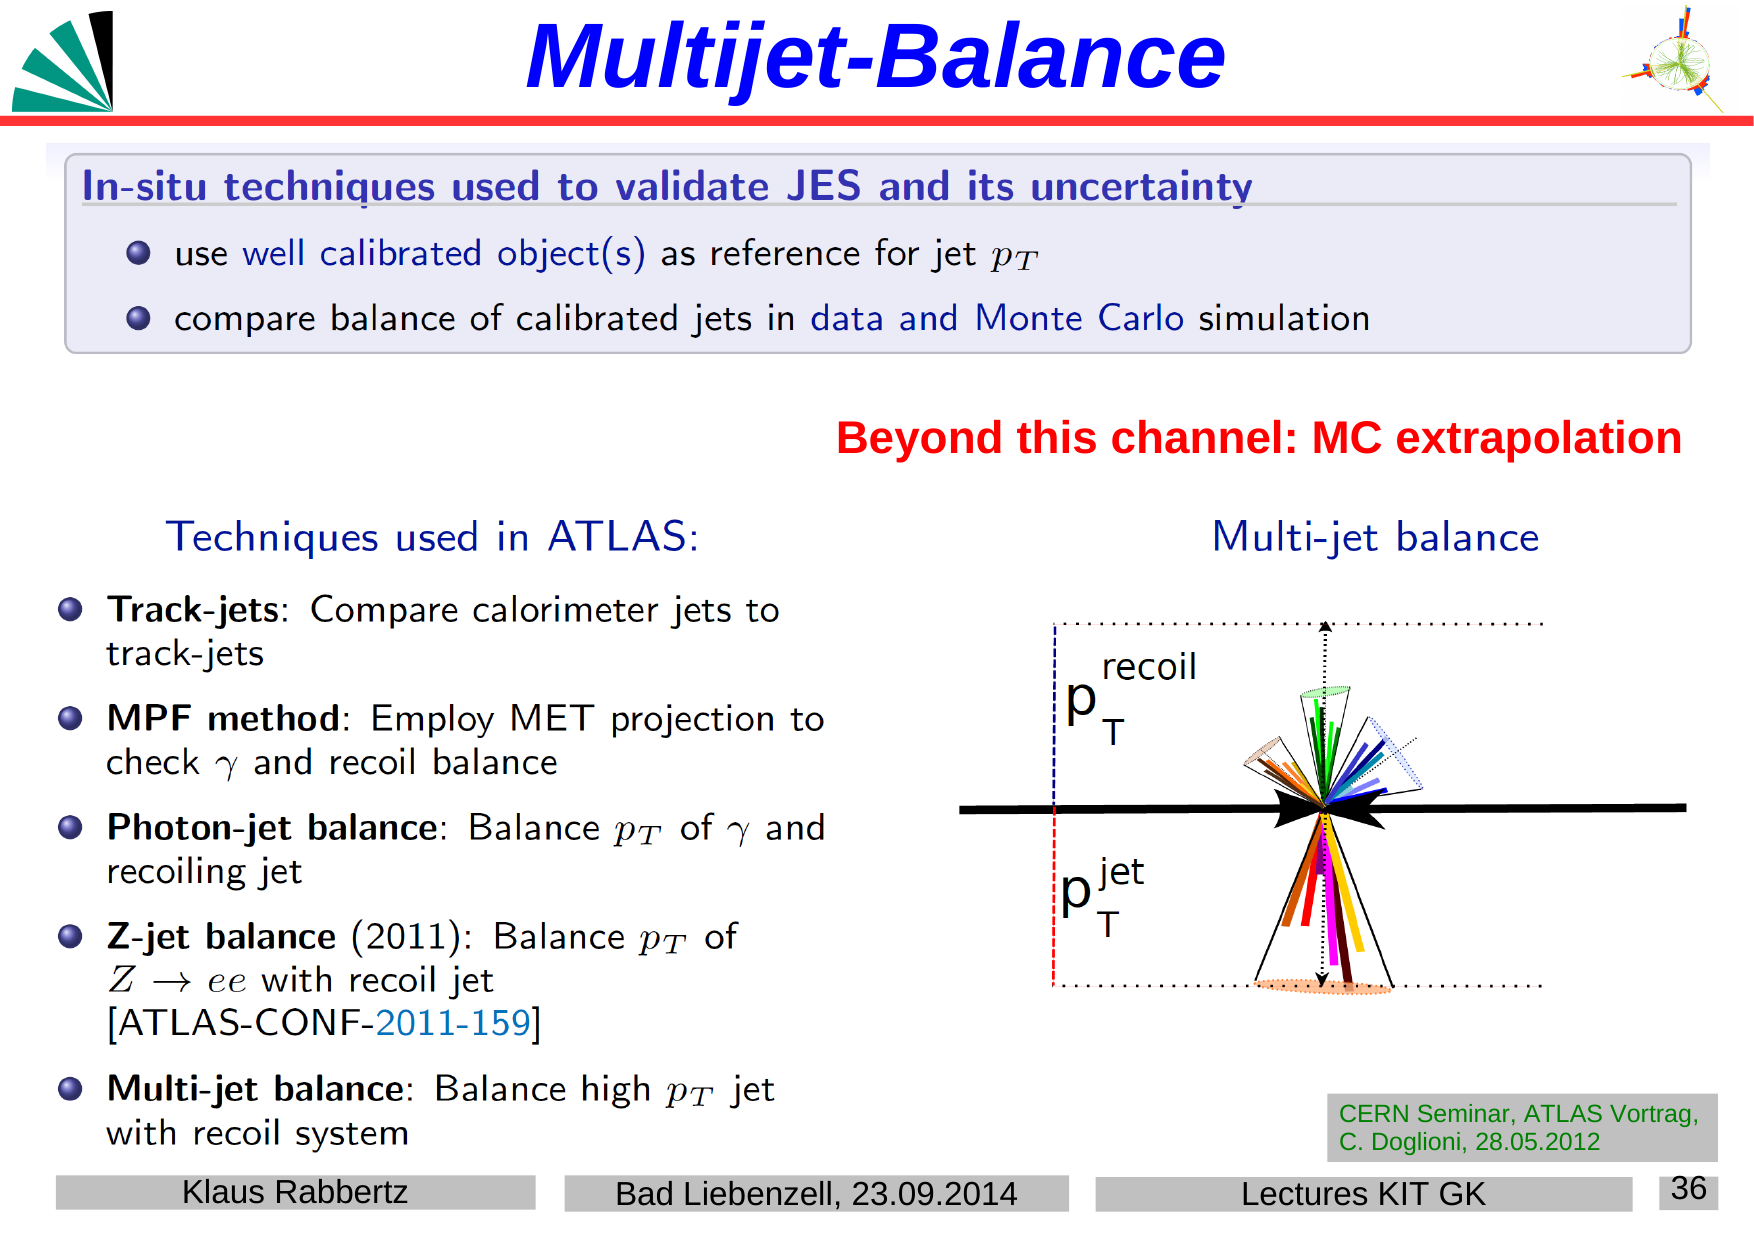

# Multijet-Balance
Beyond this channel: MC extrapolation
CERN Seminar, ATLAS Vortrag,
C. Doglioni, 28.05.2012